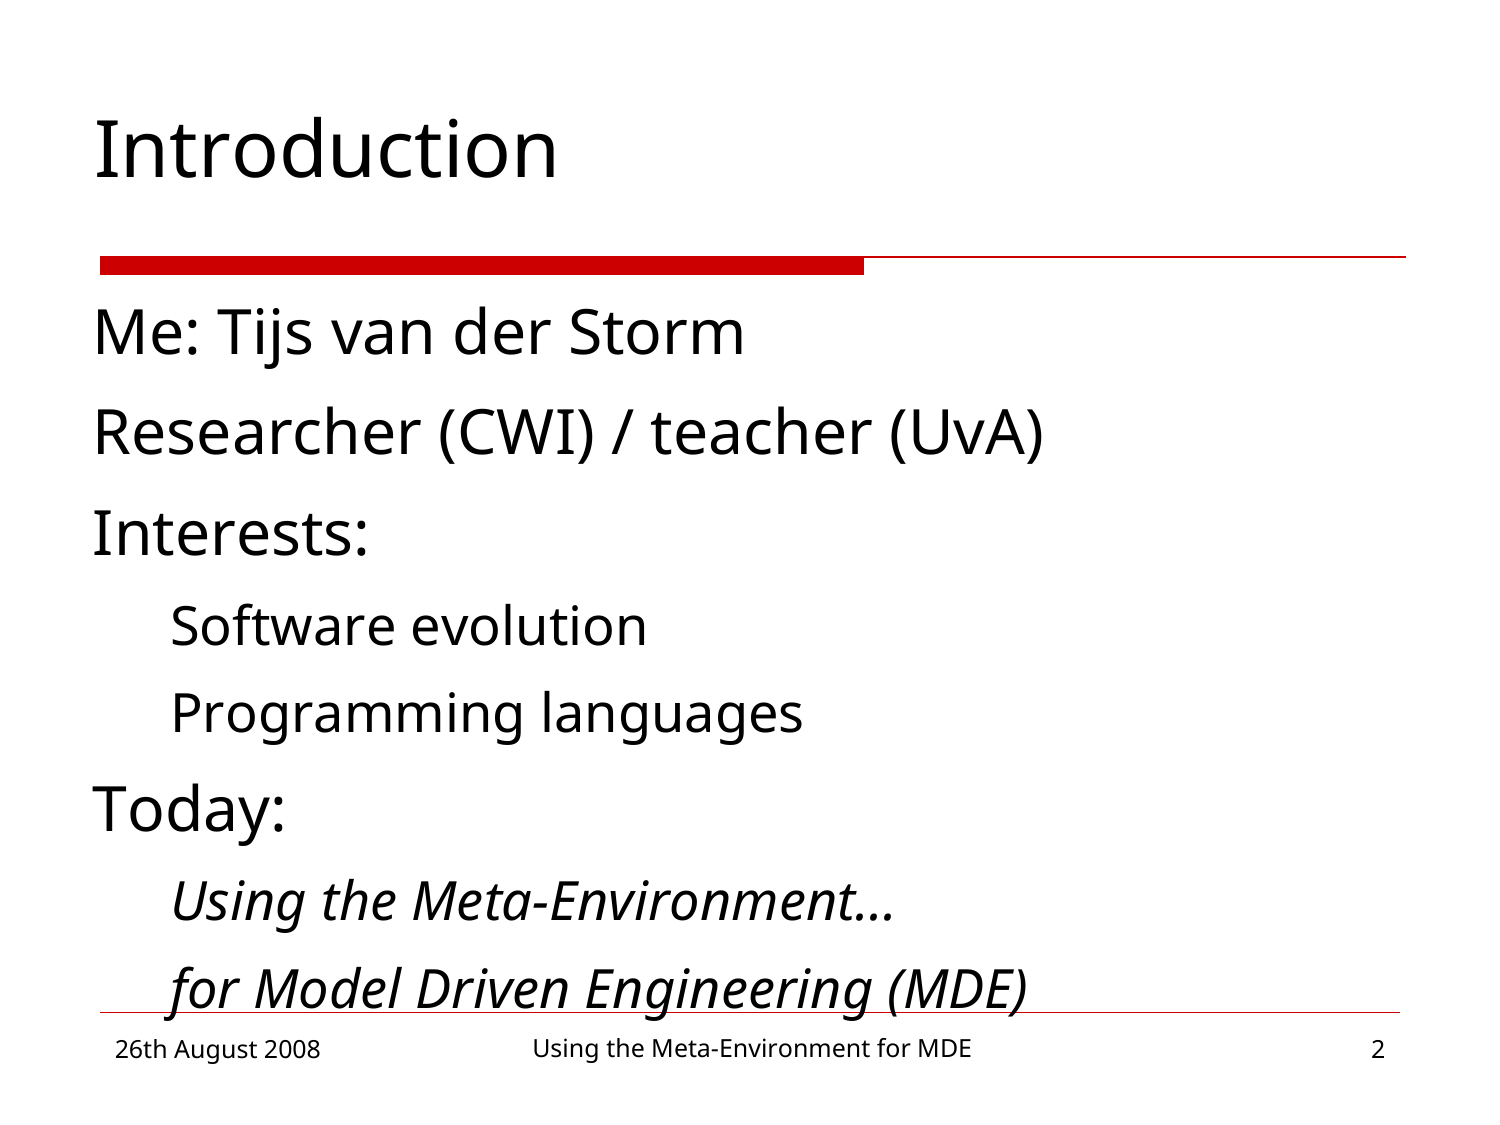

# Introduction
Me: Tijs van der Storm
Researcher (CWI) / teacher (UvA)
Interests:
Software evolution
Programming languages
Today:
Using the Meta-Environment...
for Model Driven Engineering (MDE)
Using the Meta-Environment for MDE
26th August 2008
2